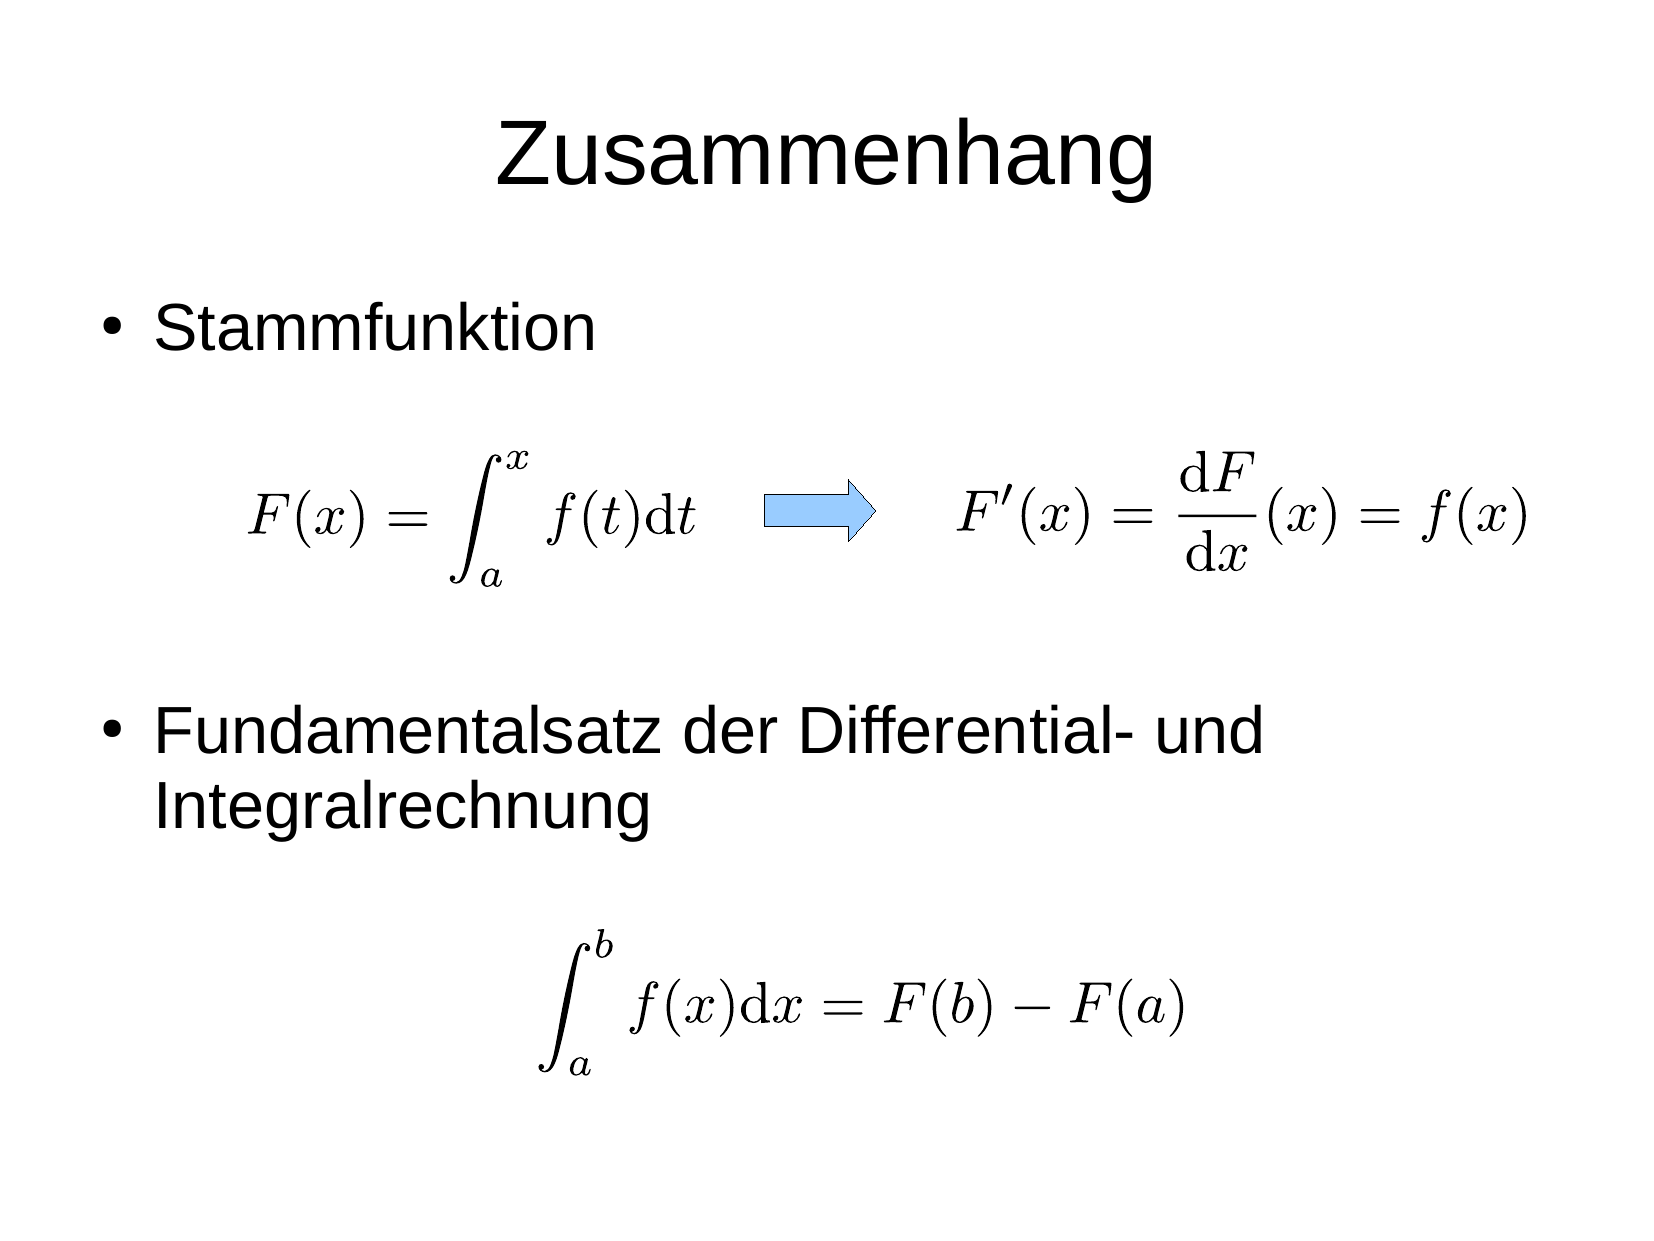

# Zusammenhang
Stammfunktion
Fundamentalsatz der Differential- und Integralrechnung